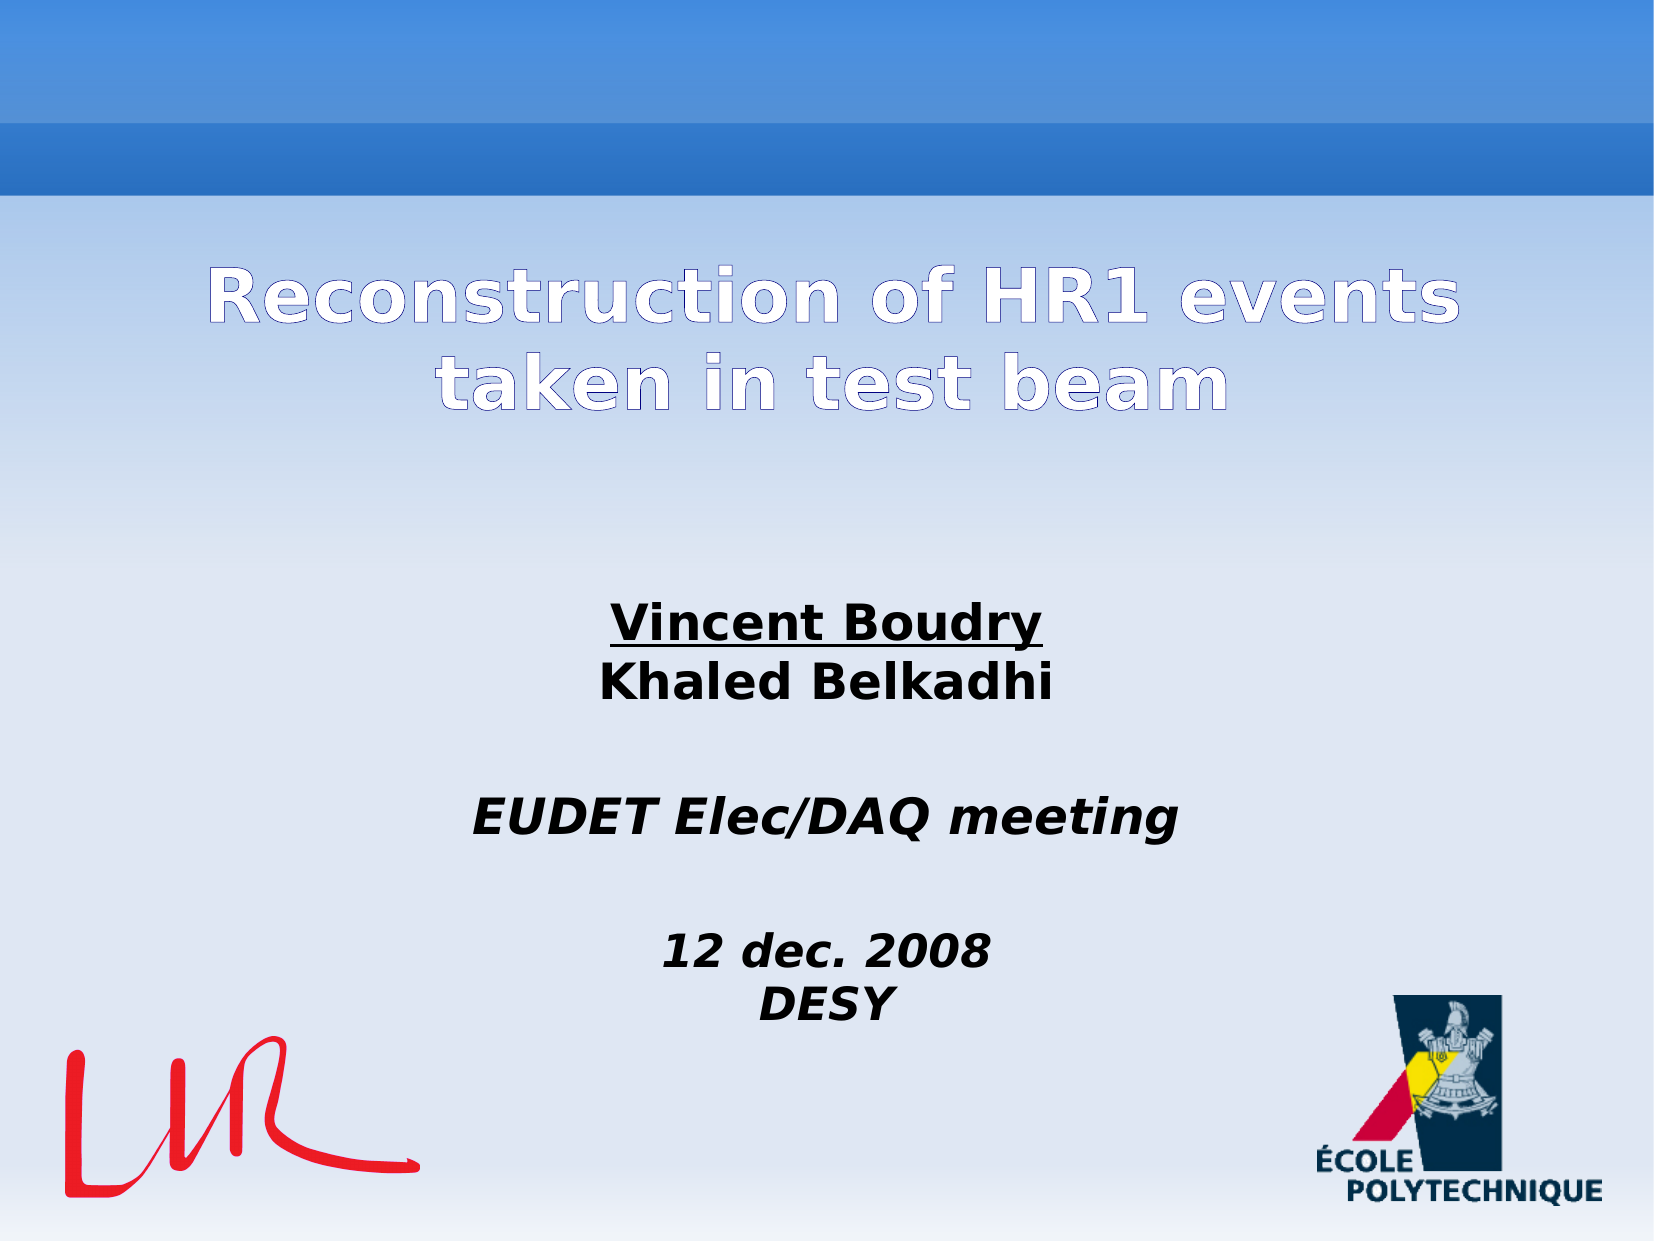

Reconstruction of HR1 events
taken in test beam
# Vincent Boudry
Khaled Belkadhi
EUDET Elec/DAQ meeting
12 dec. 2008
DESY